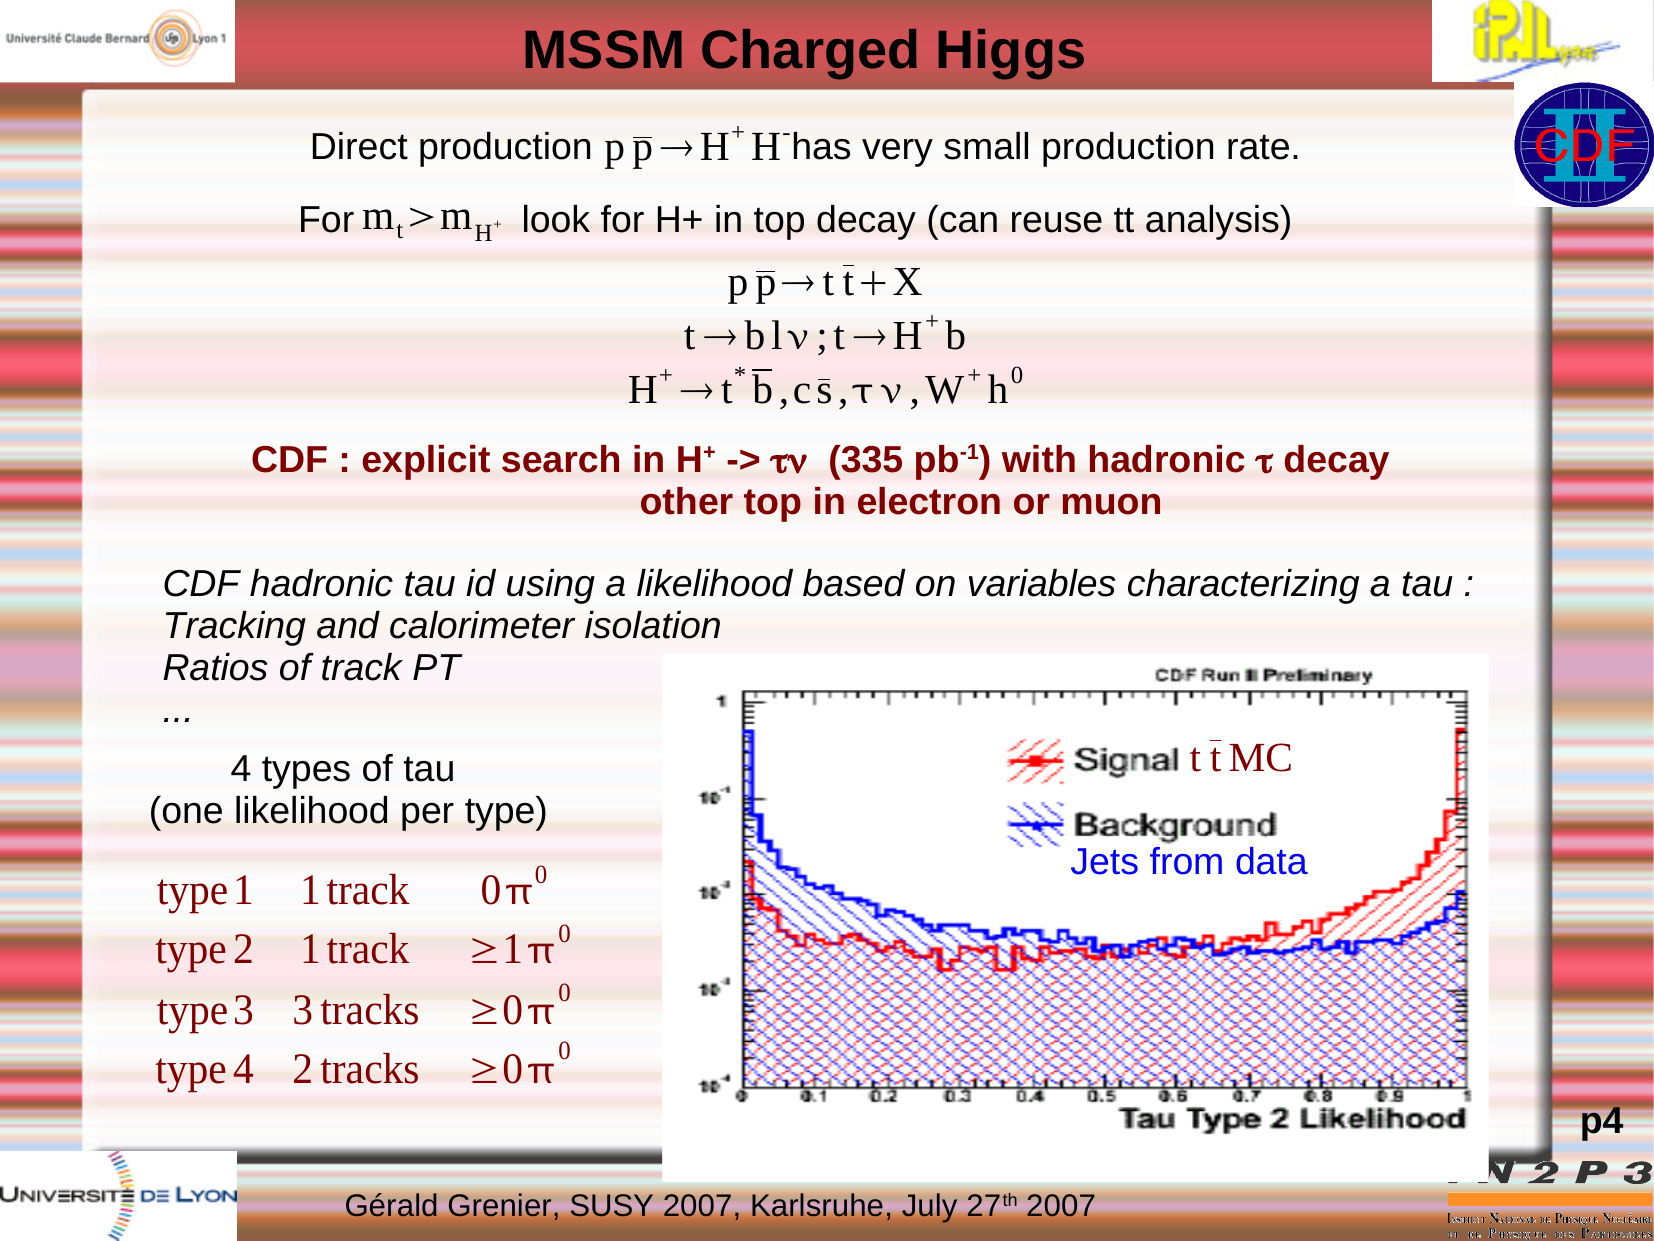

MSSM Charged Higgs
Direct production has very small production rate.
For look for H+ in top decay (can reuse tt analysis)
CDF : explicit search in H+ -> tn (335 pb-1) with hadronic t decay
 other top in electron or muon
CDF hadronic tau id using a likelihood based on variables characterizing a tau :
Tracking and calorimeter isolation
Ratios of track PT
...
4 types of tau
(one likelihood per type)
Jets from data